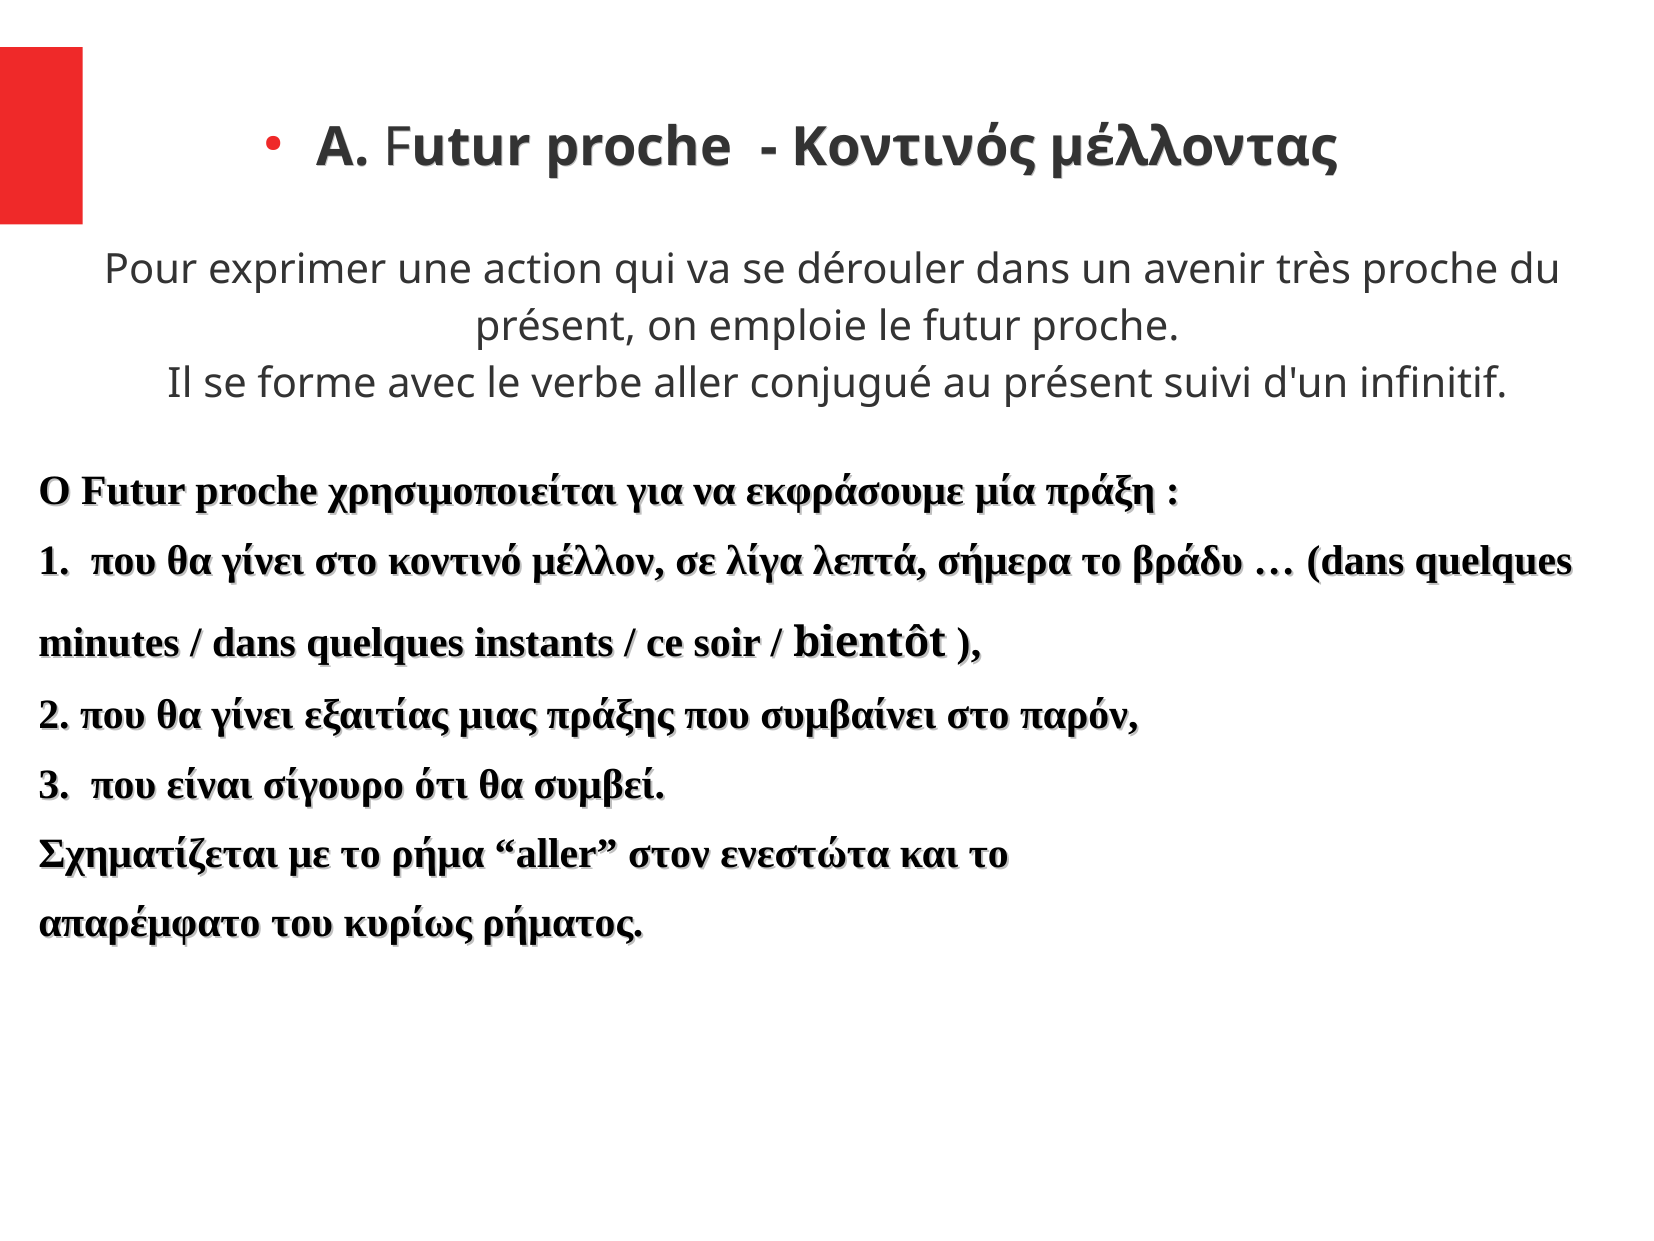

# Α. Futur proche - Κοντινός μέλλοντας Pour exprimer une action qui va se dérouler dans un avenir très proche du présent, on emploie le futur proche. Il se forme avec le verbe aller conjugué au présent suivi d'un infinitif.
Ο Futur proche χρησιμοποιείται για να εκφράσουμε μία πράξη :
1. που θα γίνει στο κοντινό μέλλον, σε λίγα λεπτά, σήμερα το βράδυ … (dans quelques minutes / dans quelques instants / ce soir / bientôt ),
2. που θα γίνει εξαιτίας μιας πράξης που συμβαίνει στο παρόν,
3. που είναι σίγουρο ότι θα συμβεί.
Σχηματίζεται με το ρήμα “aller” στον ενεστώτα και το
απαρέμφατο του κυρίως ρήματος.